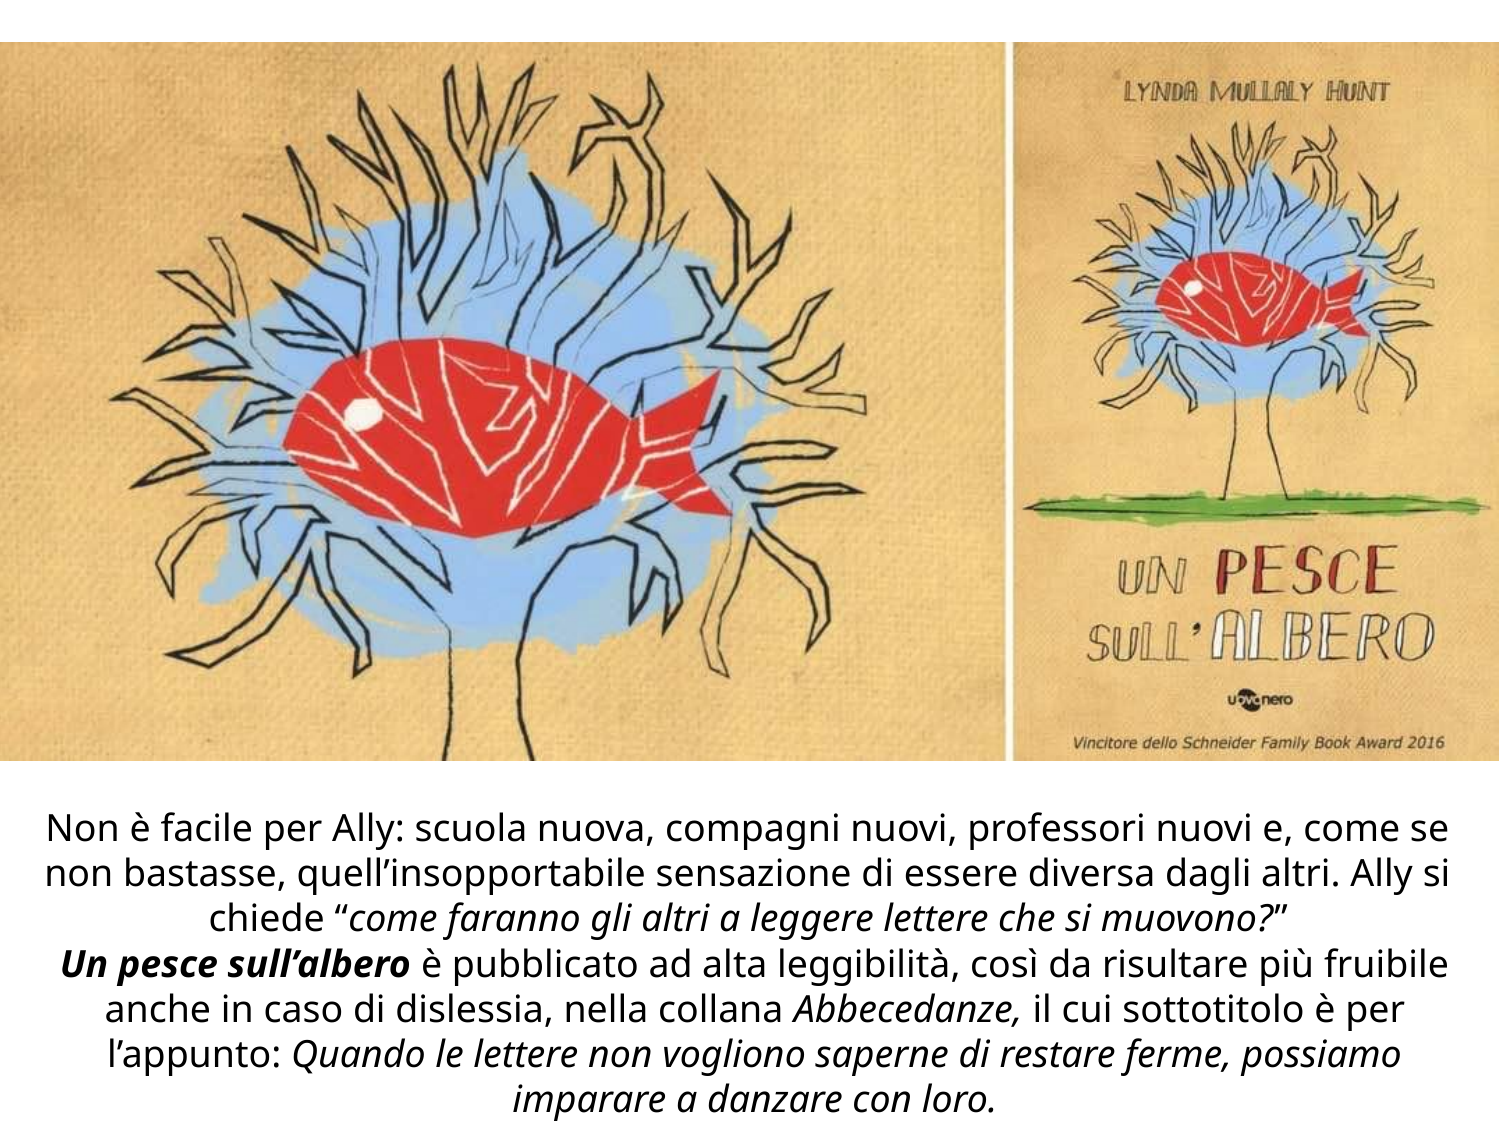

Non è facile per Ally: scuola nuova, compagni nuovi, professori nuovi e, come se non bastasse, quell’insopportabile sensazione di essere diversa dagli altri. Ally si chiede “come faranno gli altri a leggere lettere che si muovono?”
Un pesce sull’albero è pubblicato ad alta leggibilità, così da risultare più fruibile anche in caso di dislessia, nella collana Abbecedanze, il cui sottotitolo è per l’appunto: Quando le lettere non vogliono saperne di restare ferme, possiamo imparare a danzare con loro.